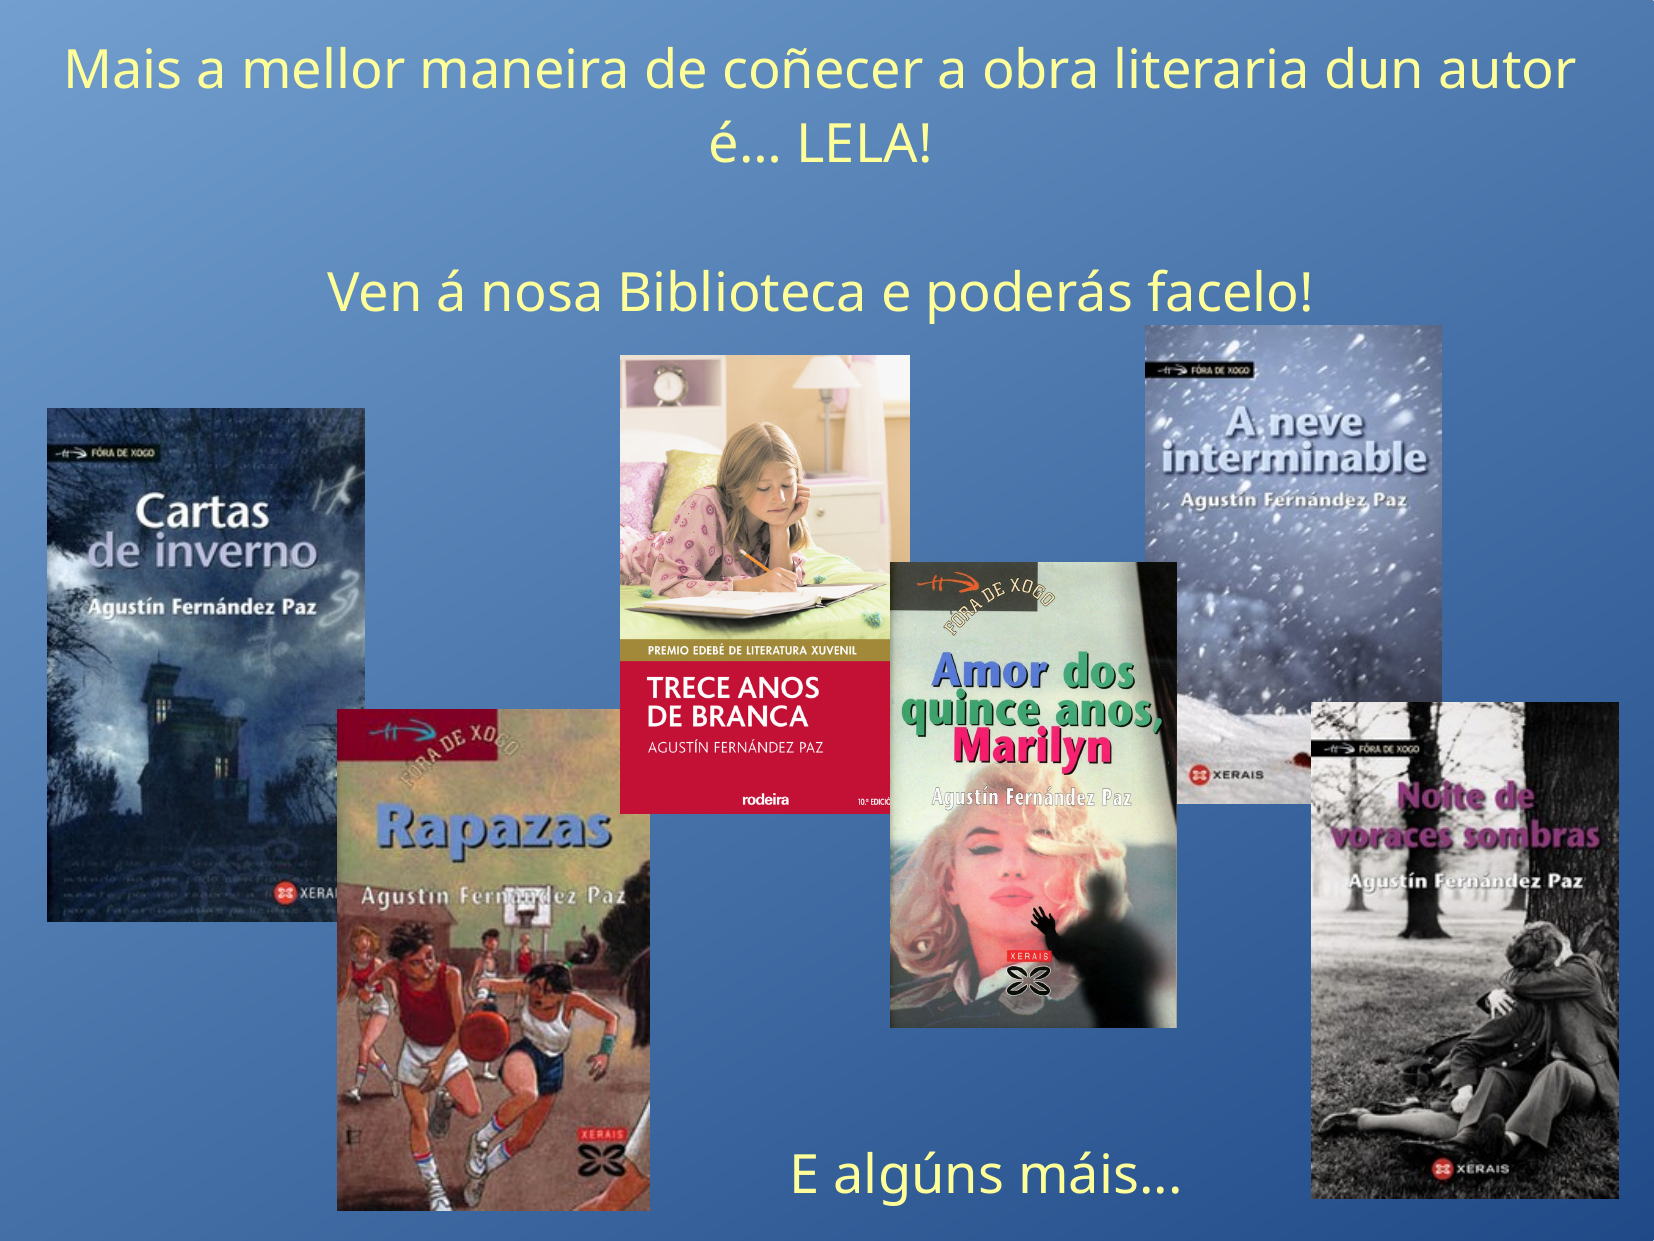

Mais a mellor maneira de coñecer a obra literaria dun autor é… LELA!
Ven á nosa Biblioteca e poderás facelo!
E algúns máis...